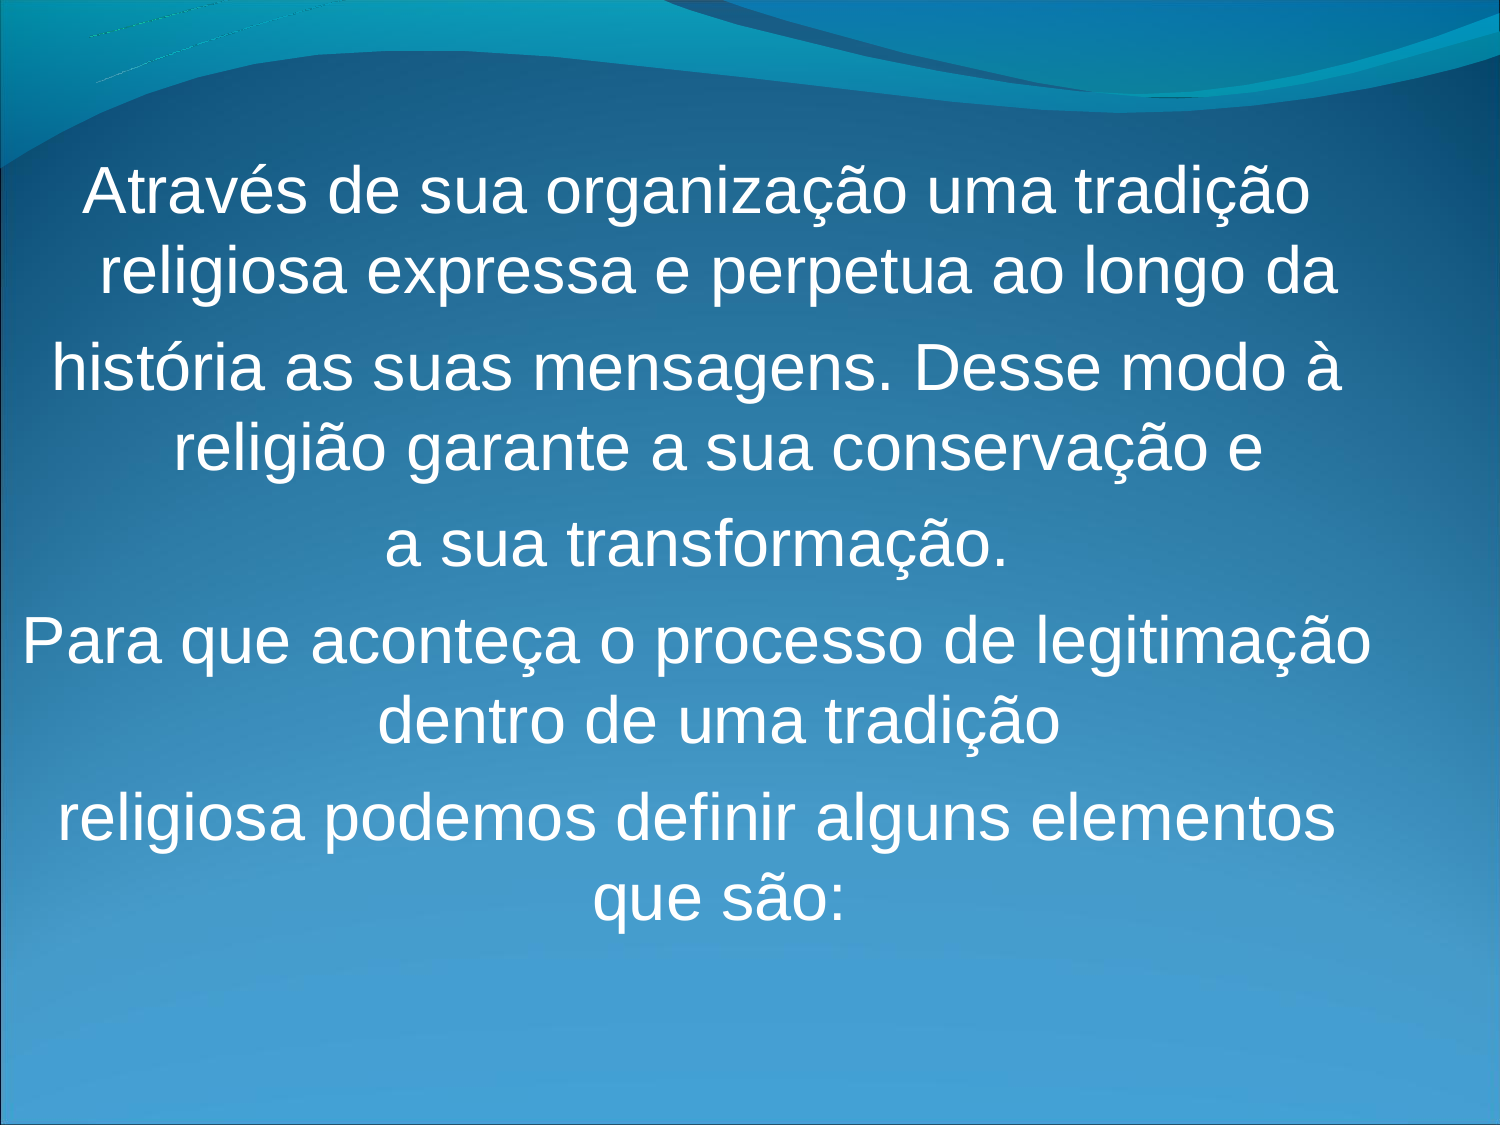

Através de sua organização uma tradição religiosa expressa e perpetua ao longo da
história as suas mensagens. Desse modo à religião garante a sua conservação e
a sua transformação.
Para que aconteça o processo de legitimação dentro de uma tradição
religiosa podemos definir alguns elementos que são: